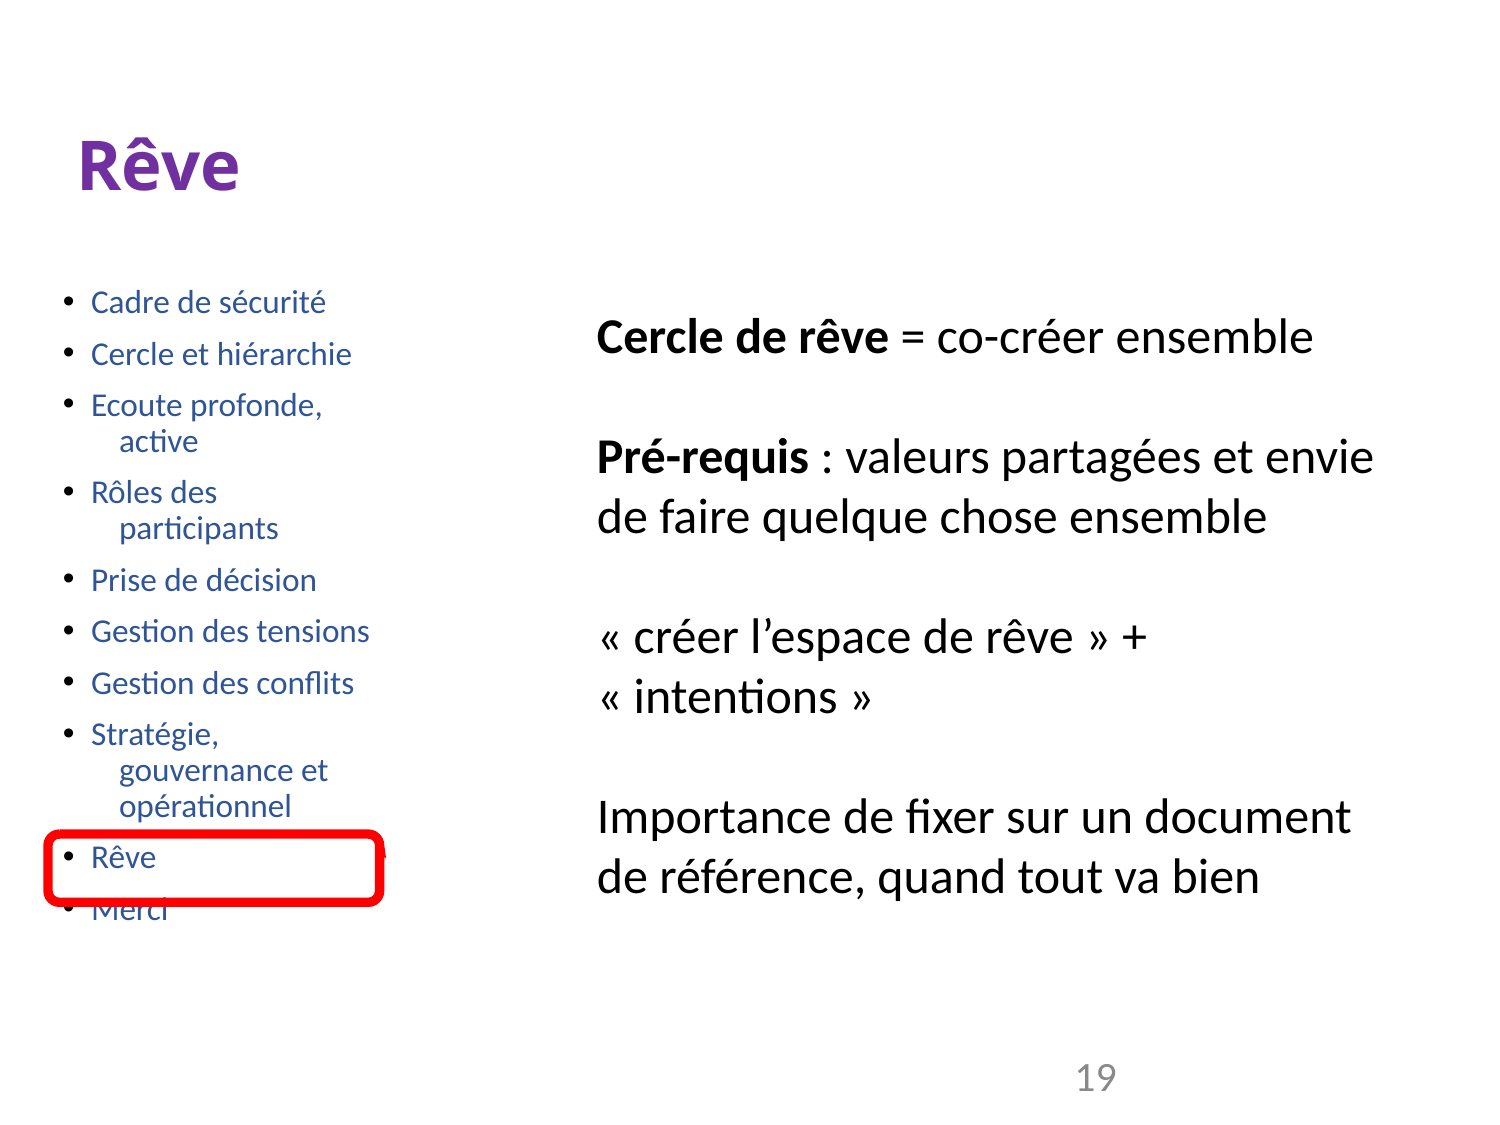

# Rêve
Cadre de sécurité
Cercle et hiérarchie
Ecoute profonde, active
Rôles des participants
Prise de décision
Gestion des tensions
Gestion des conflits
Stratégie, gouvernance et opérationnel
Rêve
Merci
Cercle de rêve = co-créer ensemble
Pré-requis : valeurs partagées et envie de faire quelque chose ensemble
« créer l’espace de rêve » + « intentions »
Importance de fixer sur un document de référence, quand tout va bien